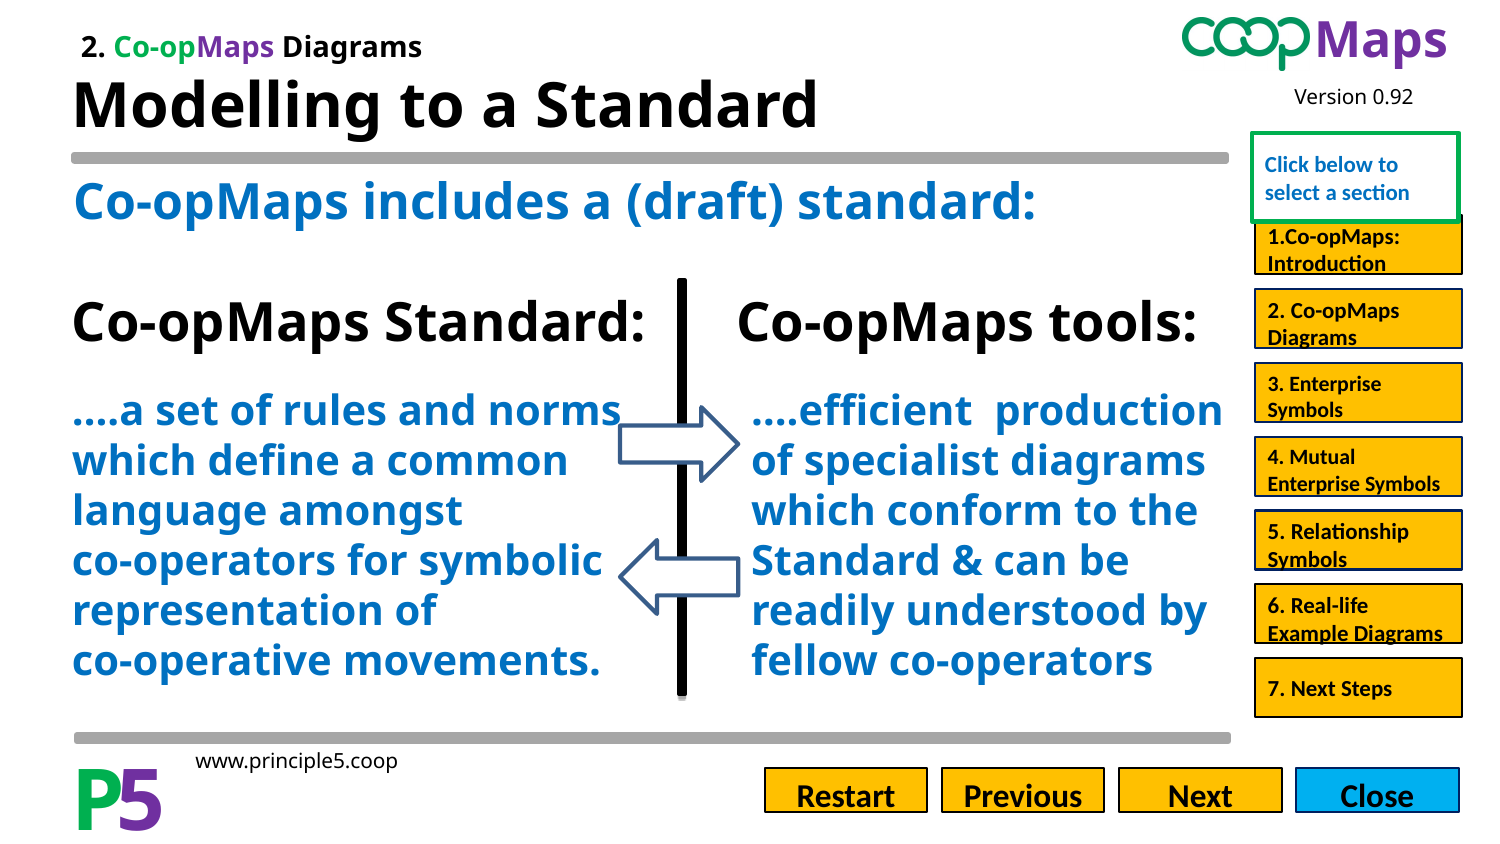

Maps
2. Co-opMaps Diagrams
Modelling to a Standard
Version 0.92
Click below to select a section
Co-opMaps includes a (draft) standard:
1.Co-opMaps: Introduction
Co-opMaps Standard:
Co-opMaps tools:
2. Co-opMaps Diagrams
3. Enterprise Symbols
….a set of rules and norms which define a common language amongst
co-operators for symbolic representation of
co-operative movements.
….efficient production of specialist diagrams which conform to the Standard & can be readily understood by fellow co-operators
4. Mutual Enterprise Symbols
5. Relationship Symbols
6. Real-life Example Diagrams
7. Next Steps
P
5
 www.principle5.coop
Restart
Previous
Next
Close